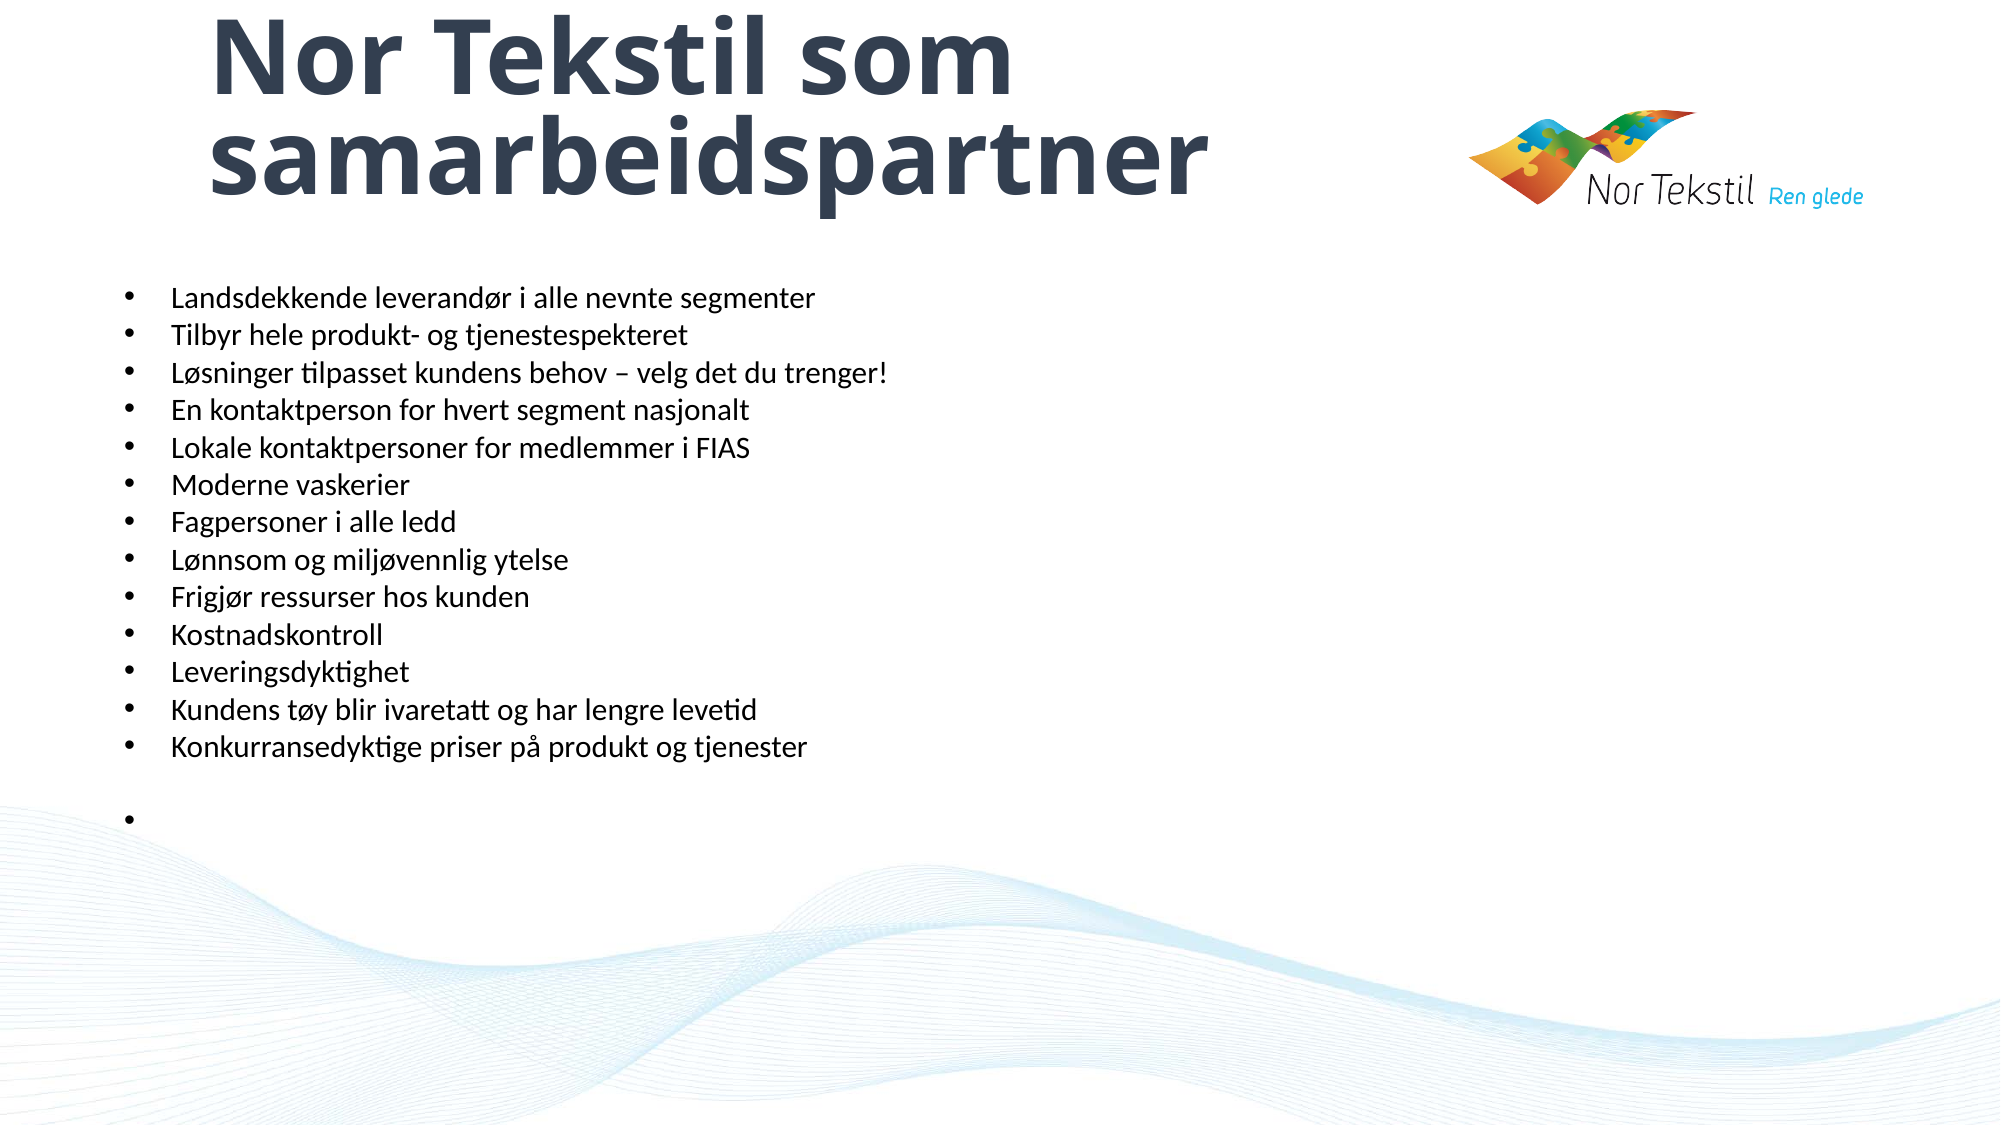

Nor Tekstil som samarbeidspartner
Landsdekkende leverandør i alle nevnte segmenter
Tilbyr hele produkt- og tjenestespekteret
Løsninger tilpasset kundens behov – velg det du trenger!
En kontaktperson for hvert segment nasjonalt
Lokale kontaktpersoner for medlemmer i FIAS
Moderne vaskerier
Fagpersoner i alle ledd
Lønnsom og miljøvennlig ytelse
Frigjør ressurser hos kunden
Kostnadskontroll
Leveringsdyktighet
Kundens tøy blir ivaretatt og har lengre levetid
Konkurransedyktige priser på produkt og tjenester